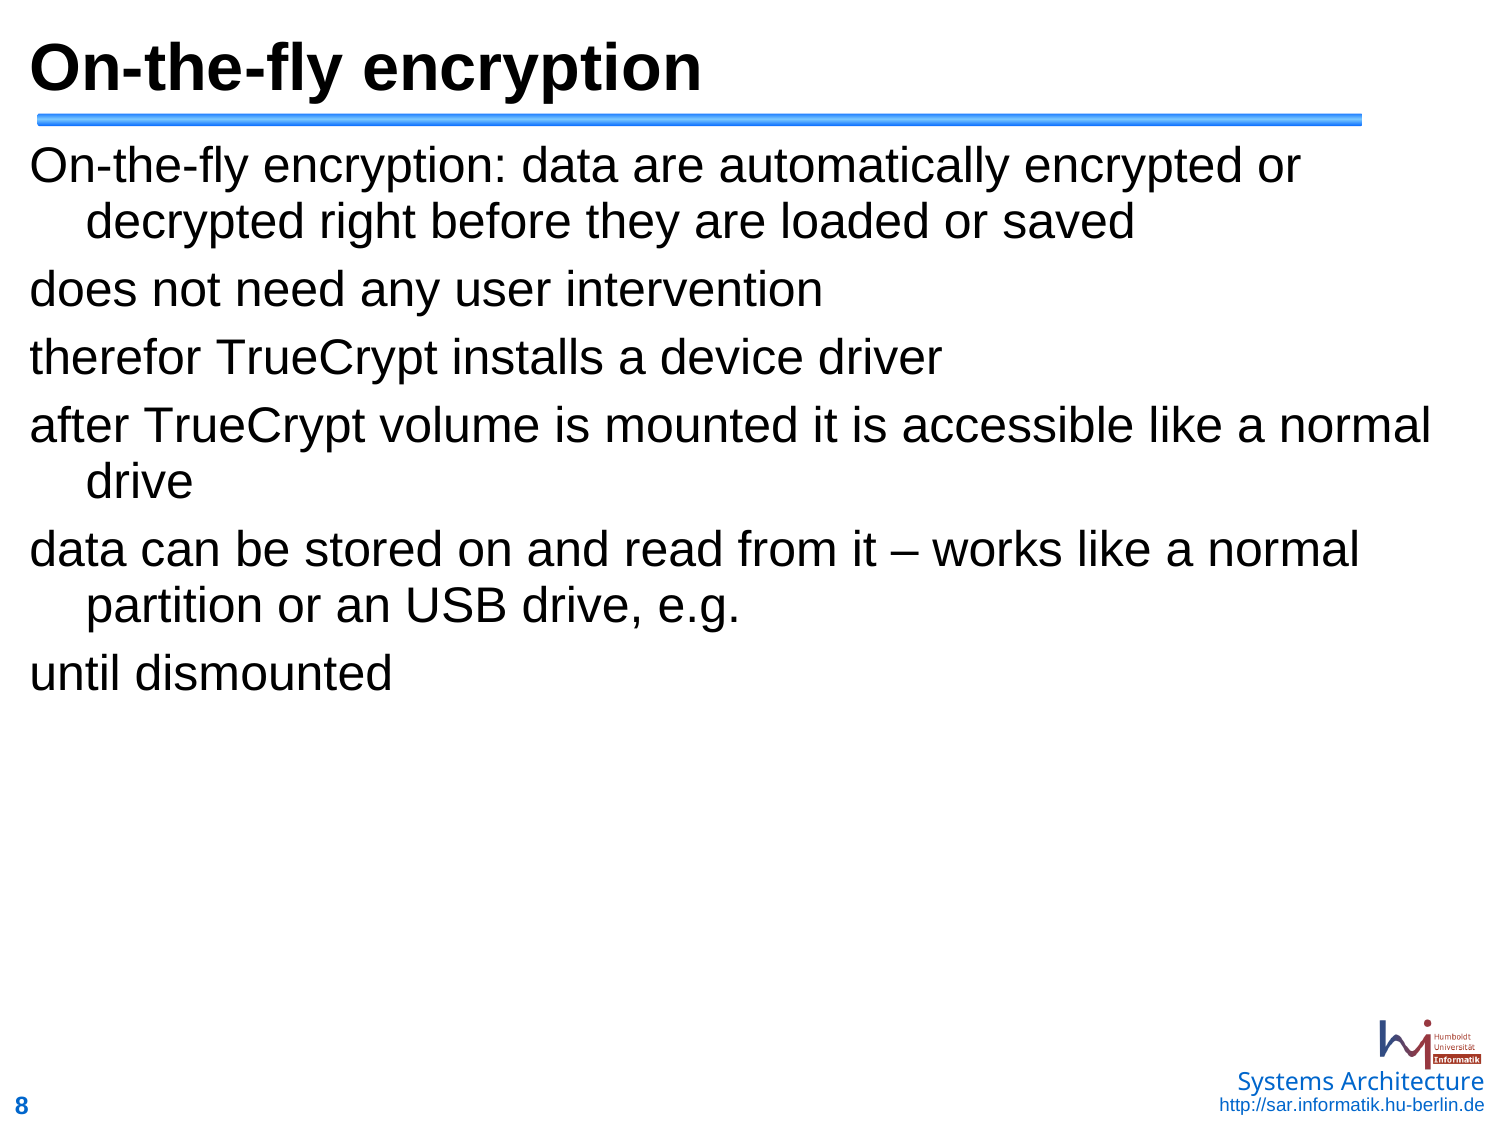

# On-the-fly encryption
On-the-fly encryption: data are automatically encrypted or decrypted right before they are loaded or saved
does not need any user intervention
therefor TrueCrypt installs a device driver
after TrueCrypt volume is mounted it is accessible like a normal drive
data can be stored on and read from it – works like a normal partition or an USB drive, e.g.
until dismounted